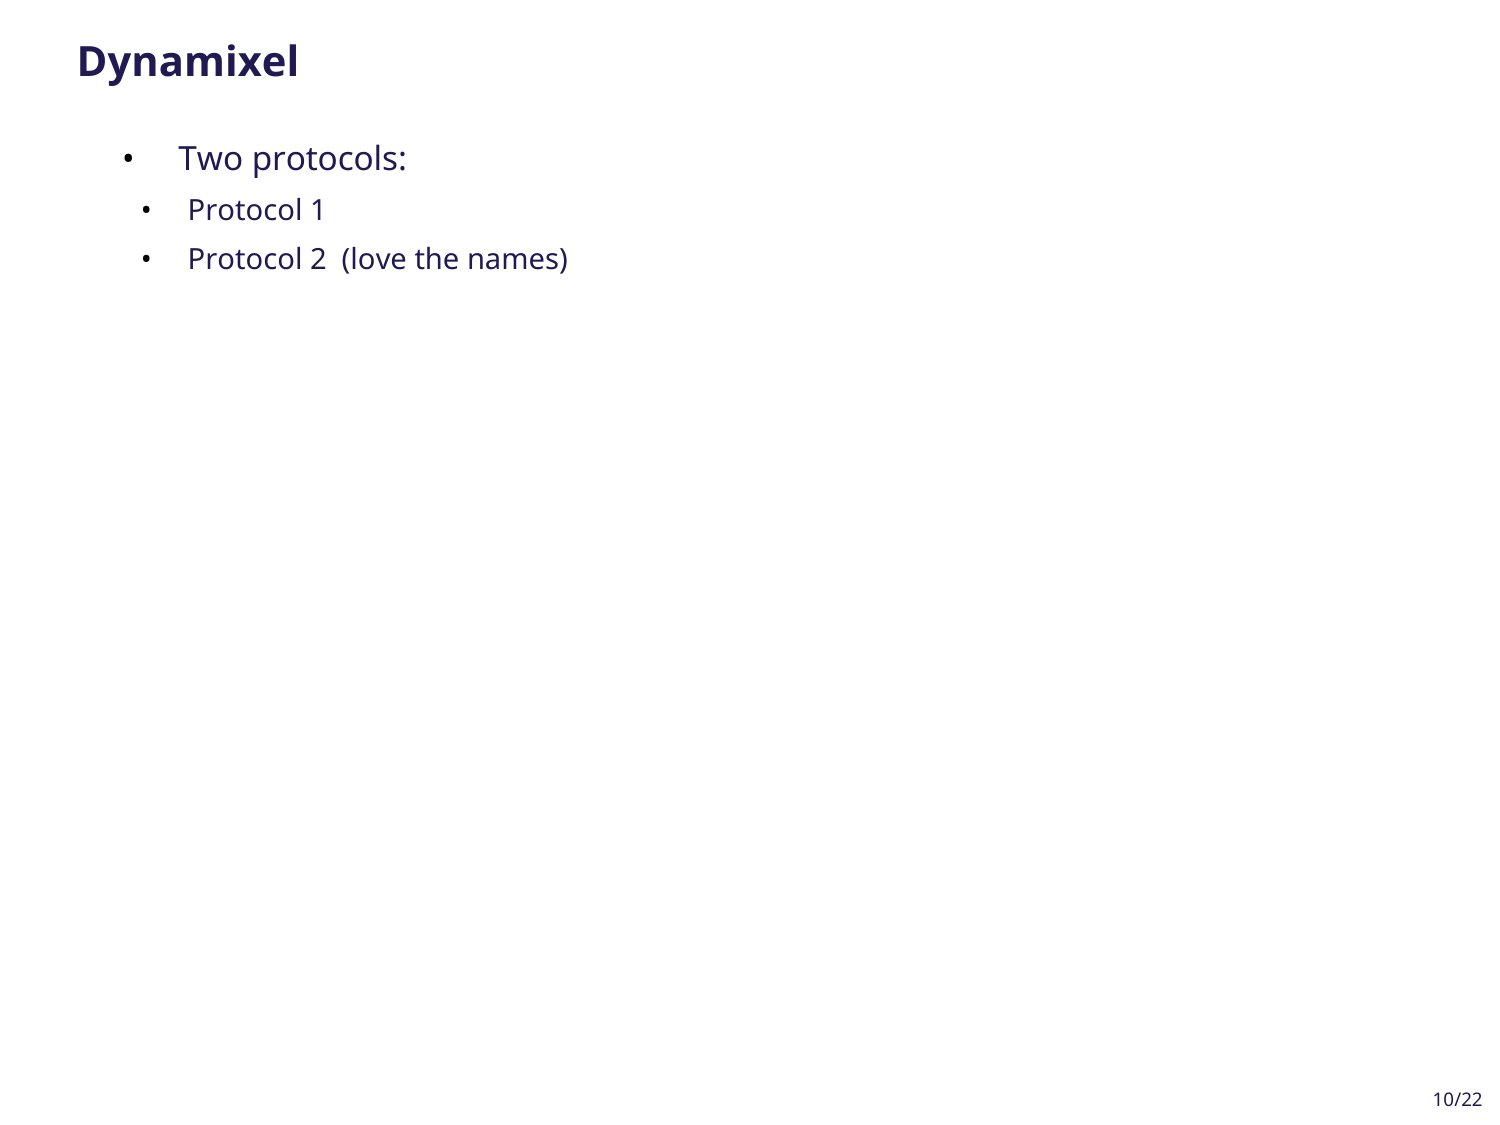

# Dynamixel
Two protocols:
Protocol 1
Protocol 2 (love the names)